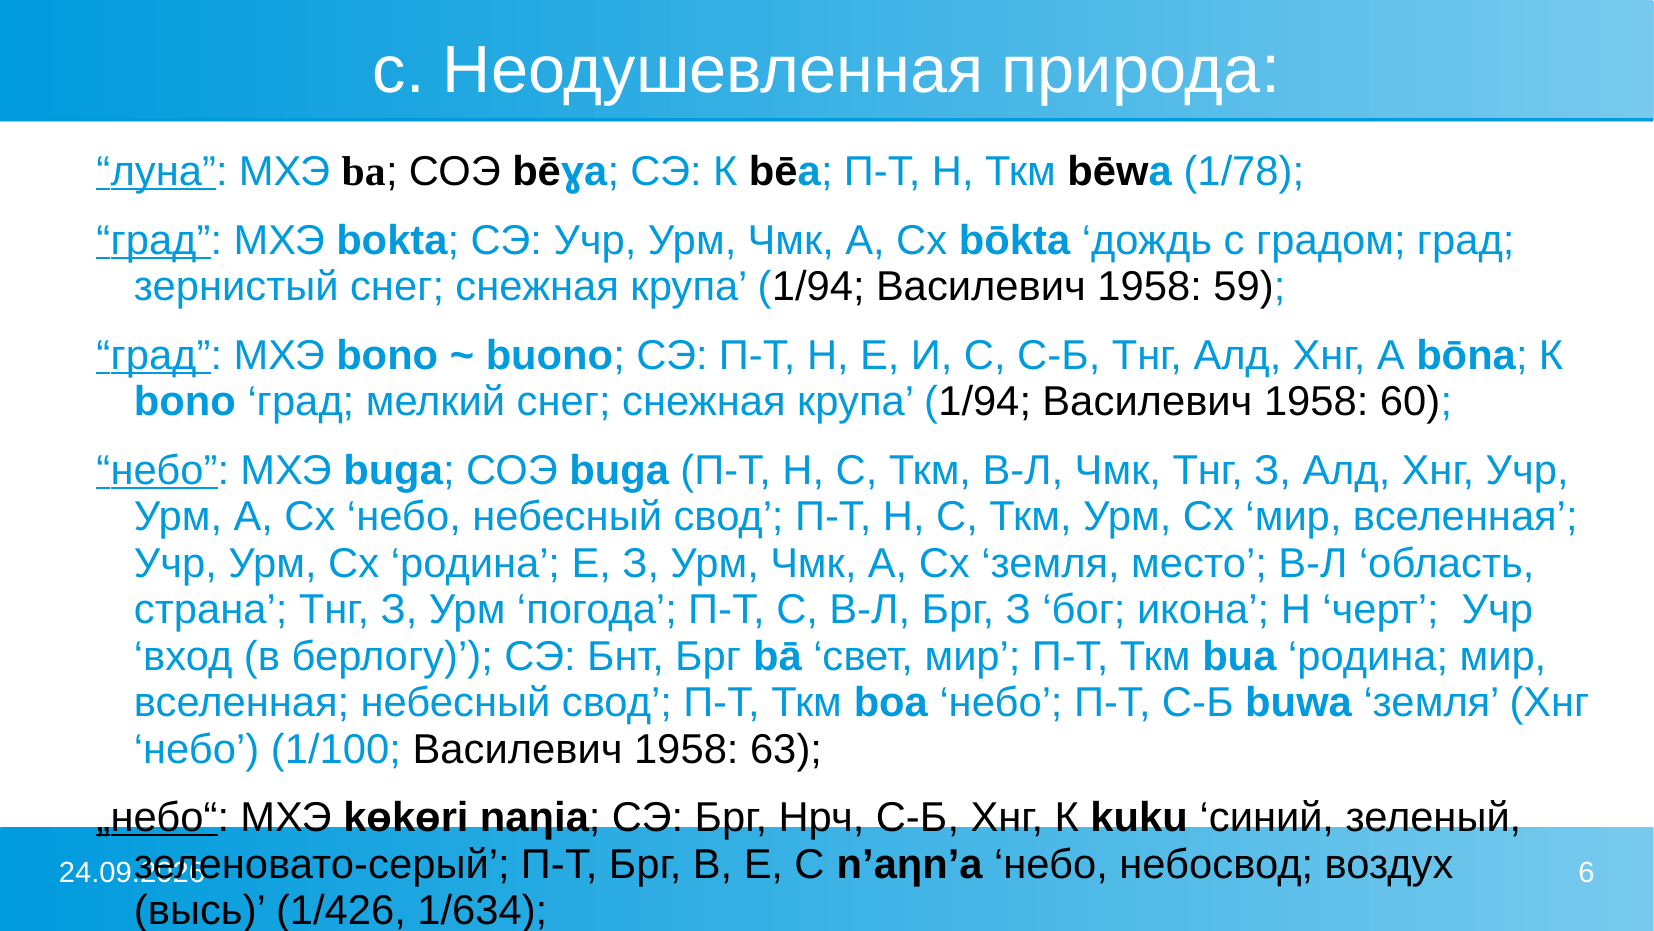

# c. Неодушевленная природа:
“луна”: МХЭ ba; СОЭ bēɣa; СЭ: К bēa; П-Т, Н, Ткм bēwa (1/78);
“град”: МХЭ bokta; СЭ: Учр, Урм, Чмк, А, Сх bōkta ‘дождь с градом; град; зернистый снег; снежная крупа’ (1/94; Василевич 1958: 59);
“град”: МХЭ bono ~ buono; СЭ: П-Т, Н, Е, И, С, С-Б, Тнг, Алд, Хнг, А bōna; К bono ‘град; мелкий снег; снежная крупа’ (1/94; Василевич 1958: 60);
“небо”: МХЭ buga; СОЭ buga (П-Т, Н, С, Ткм, В-Л, Чмк, Тнг, З, Алд, Хнг, Учр, Урм, А, Сх ‘небо, небесный свод’; П-Т, Н, С, Ткм, Урм, Сх ‘мир, вселенная’; Учр, Урм, Сх ‘родина’; Е, З, Урм, Чмк, А, Сх ‘земля, место’; В-Л ‘область, страна’; Тнг, З, Урм ‘погода’; П-Т, С, В-Л, Брг, З ‘бог; икона’; Н ‘черт’; Учр ‘вход (в берлогу)’); СЭ: Бнт, Брг bā ‘свет, мир’; П-Т, Ткм bua ‘родина; мир, вселенная; небесный свод’; П-Т, Ткм boa ‘небо’; П-Т, С-Б buwa ‘земля’ (Хнг ‘небо’) (1/100; Василевич 1958: 63);
„небо“: МХЭ kɵkɵri naƞia; СЭ: Брг, Нрч, С-Б, Хнг, К kuku ‘синий, зеленый, зеленовато-серый’; П-Т, Брг, В, Е, С n’aƞn’a ‘небо, небосвод; воздух (высь)’ (1/426, 1/634);
6